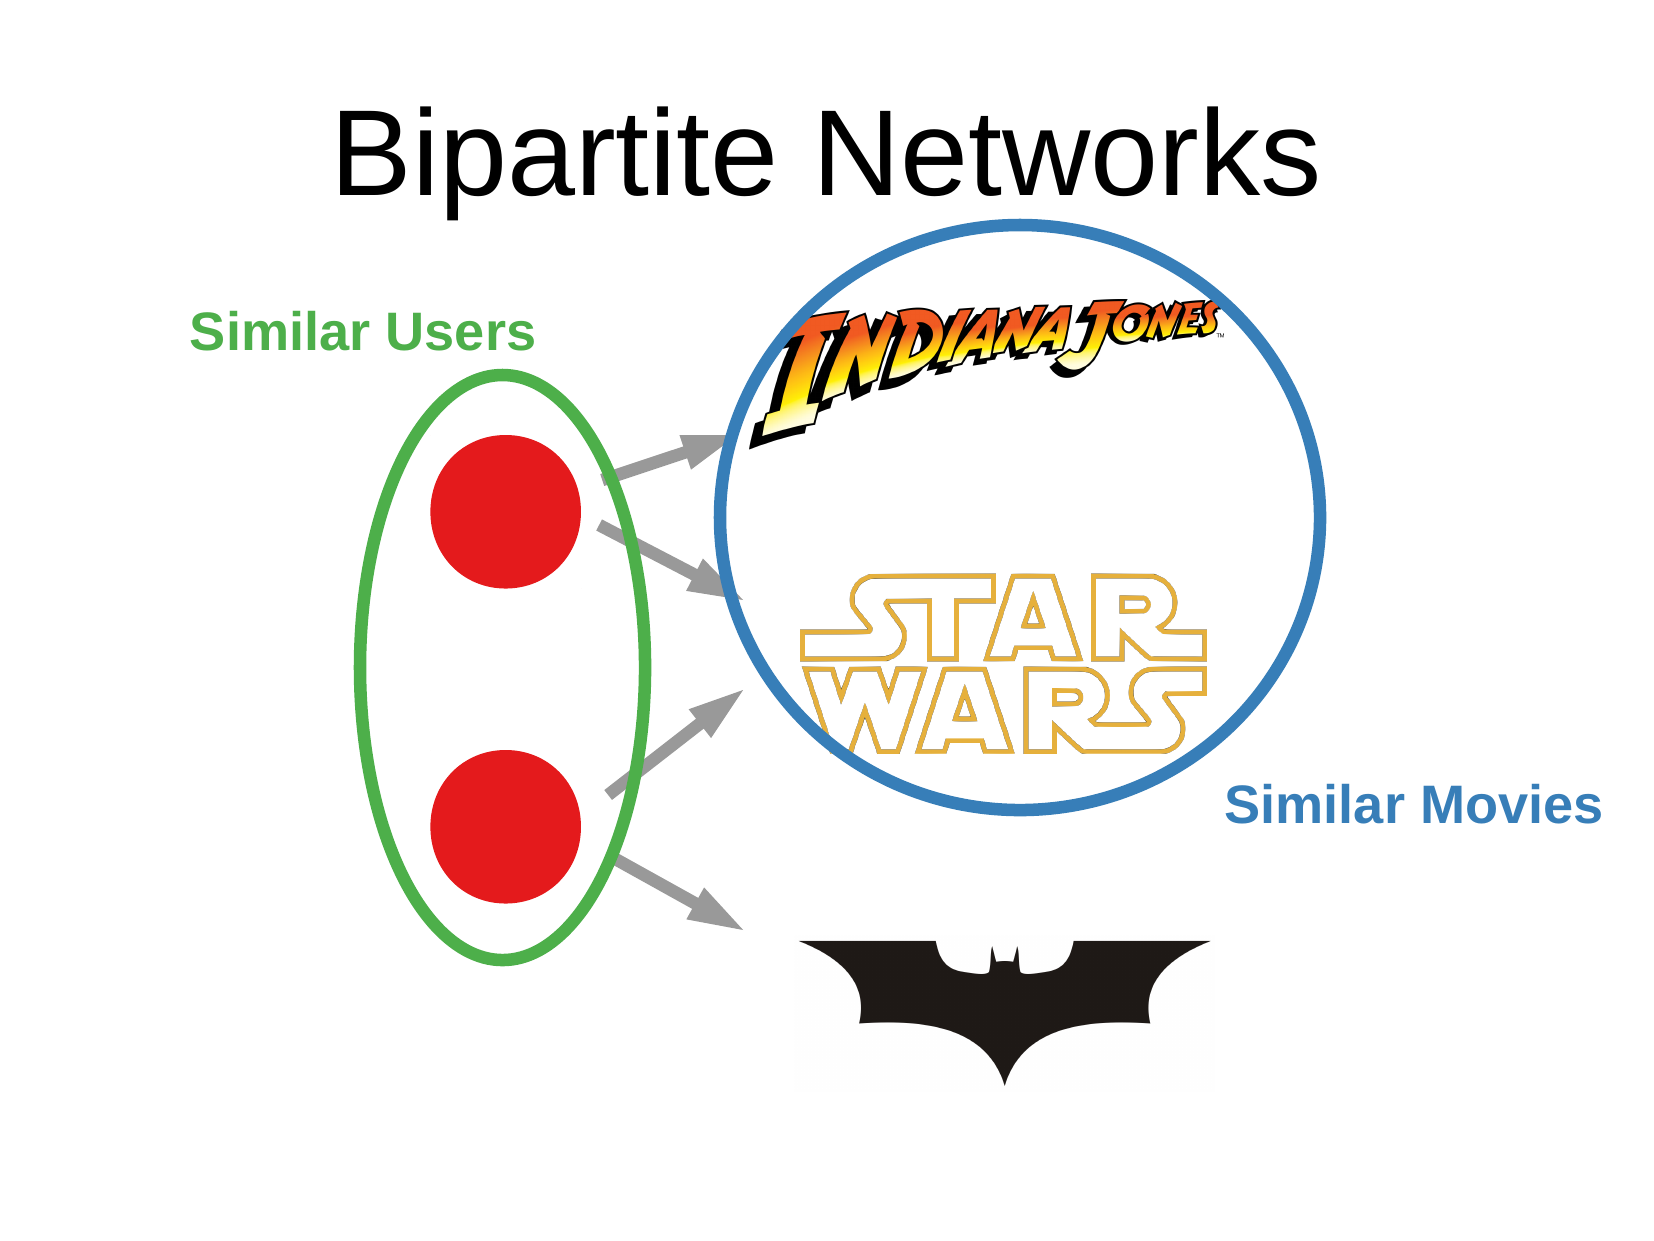

# Bipartite Networks
Similar Movies
Similar Users